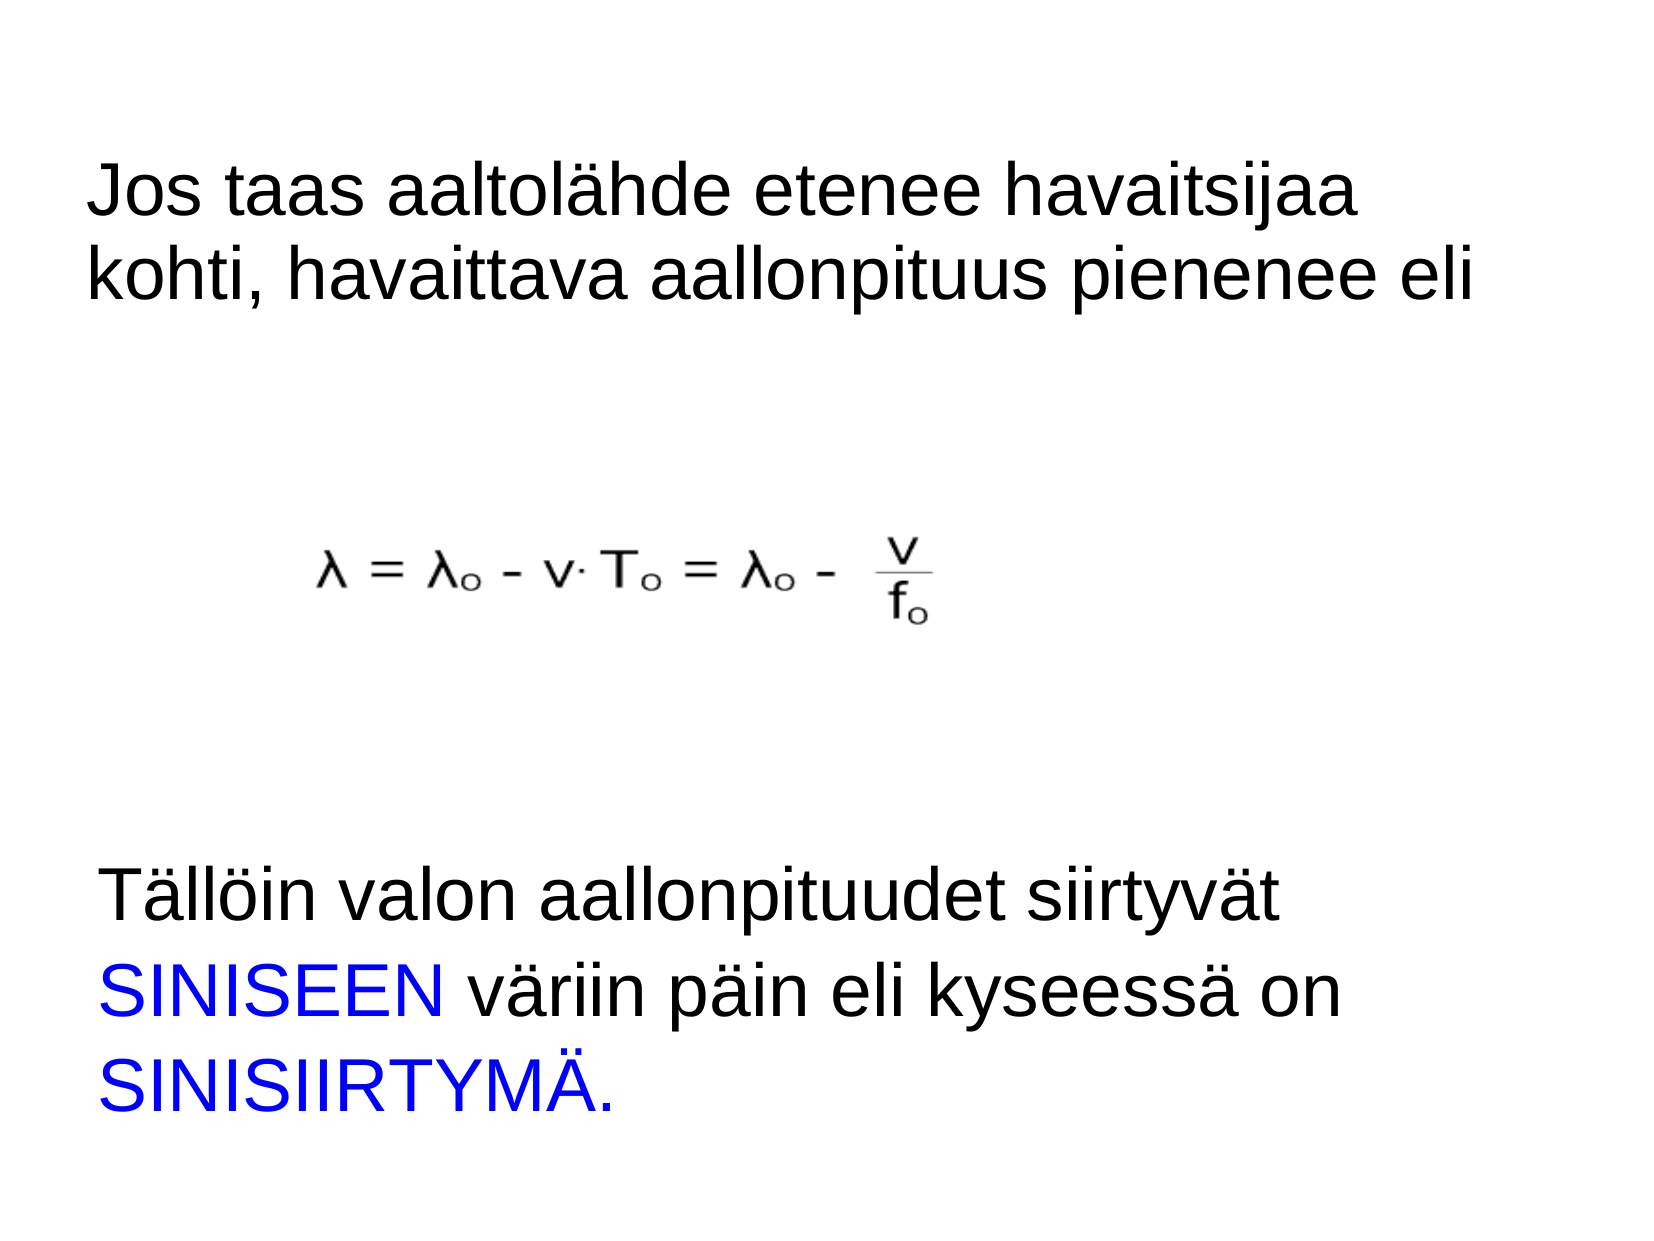

Jos taas aaltolähde etenee havaitsijaa kohti, havaittava aallonpituus pienenee eli
Tällöin valon aallonpituudet siirtyvät
SINISEEN väriin päin eli kyseessä on
SINISIIRTYMÄ.